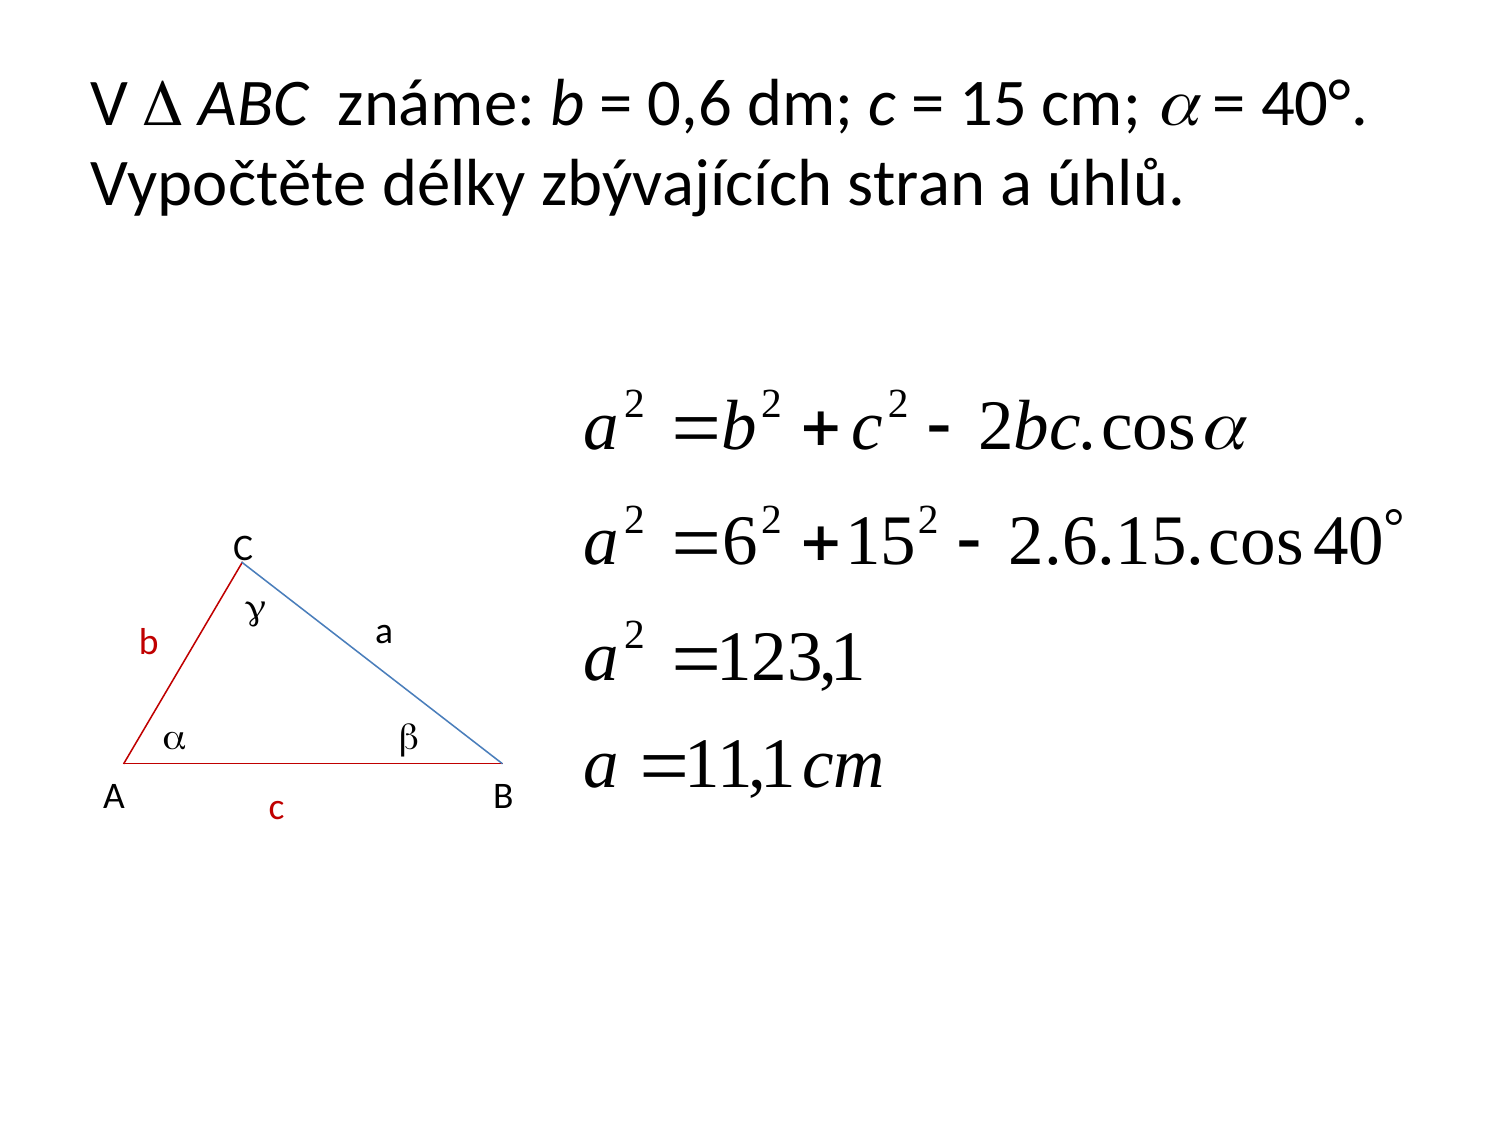

# V  ABC známe: b = 0,6 dm; c = 15 cm;  = 40°. Vypočtěte délky zbývajících stran a úhlů.
C

a
b


A
B
c